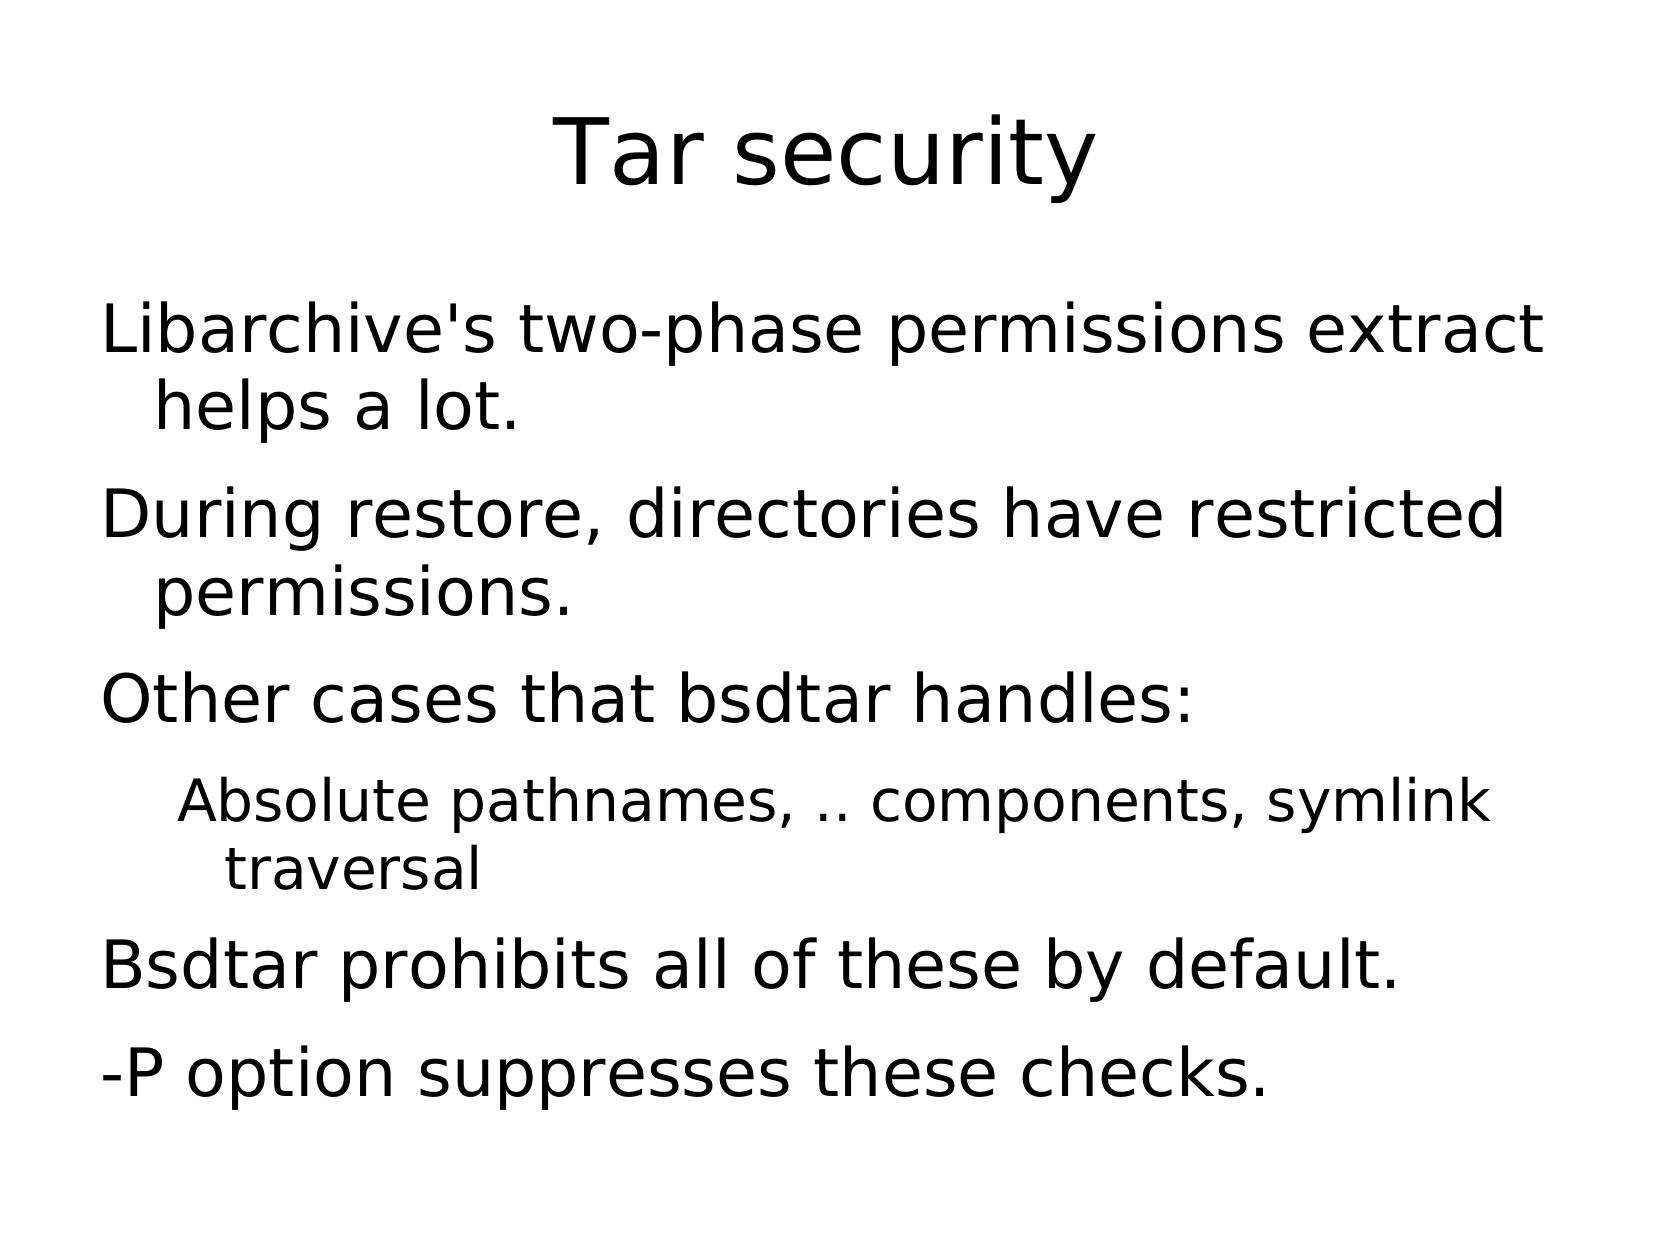

# Tar security
Libarchive's two-phase permissions extract helps a lot.
During restore, directories have restricted permissions.
Other cases that bsdtar handles:
Absolute pathnames, .. components, symlink traversal
Bsdtar prohibits all of these by default.
-P option suppresses these checks.